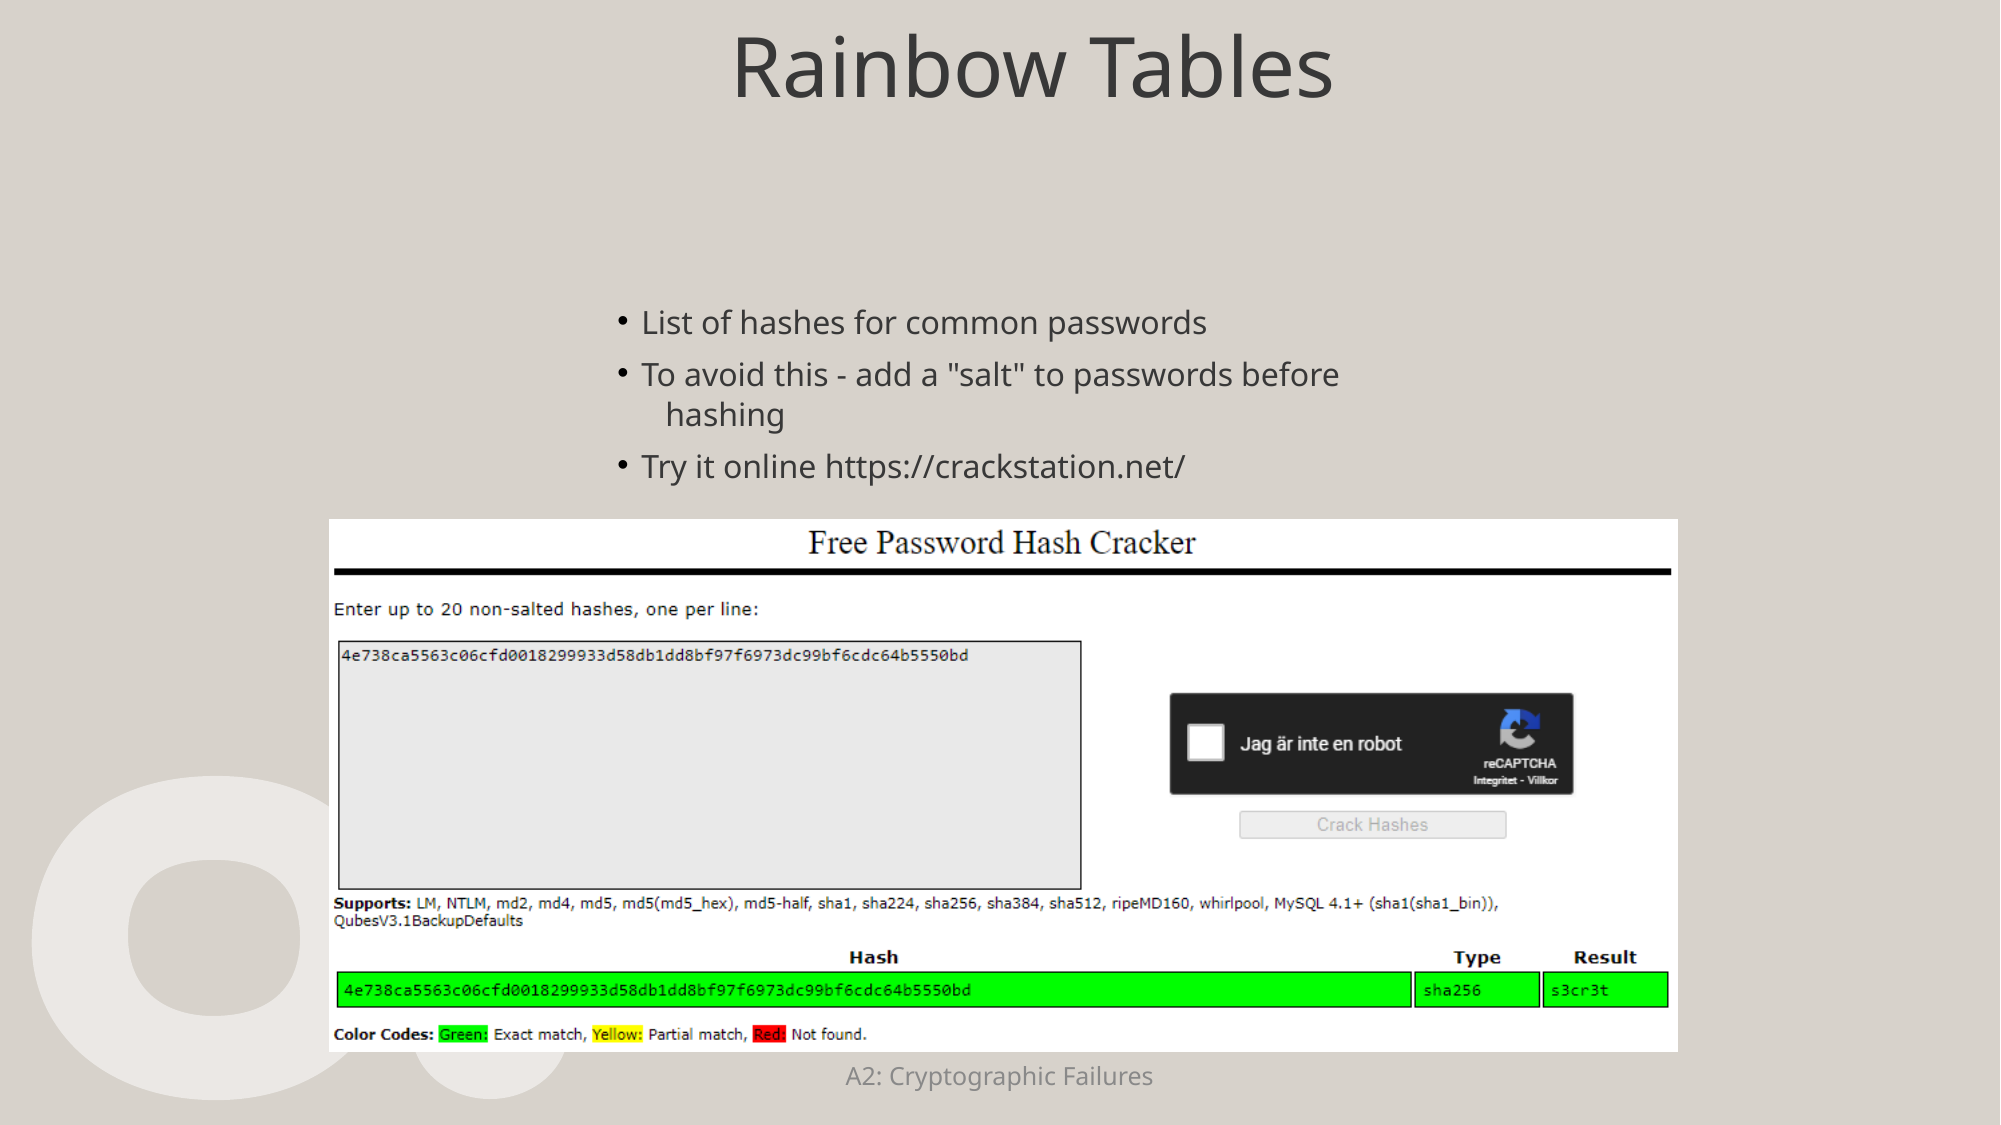

# Rainbow Tables
List of hashes for common passwords
To avoid this - add a "salt" to passwords before hashing
Try it online https://crackstation.net/
A2: Cryptographic Failures